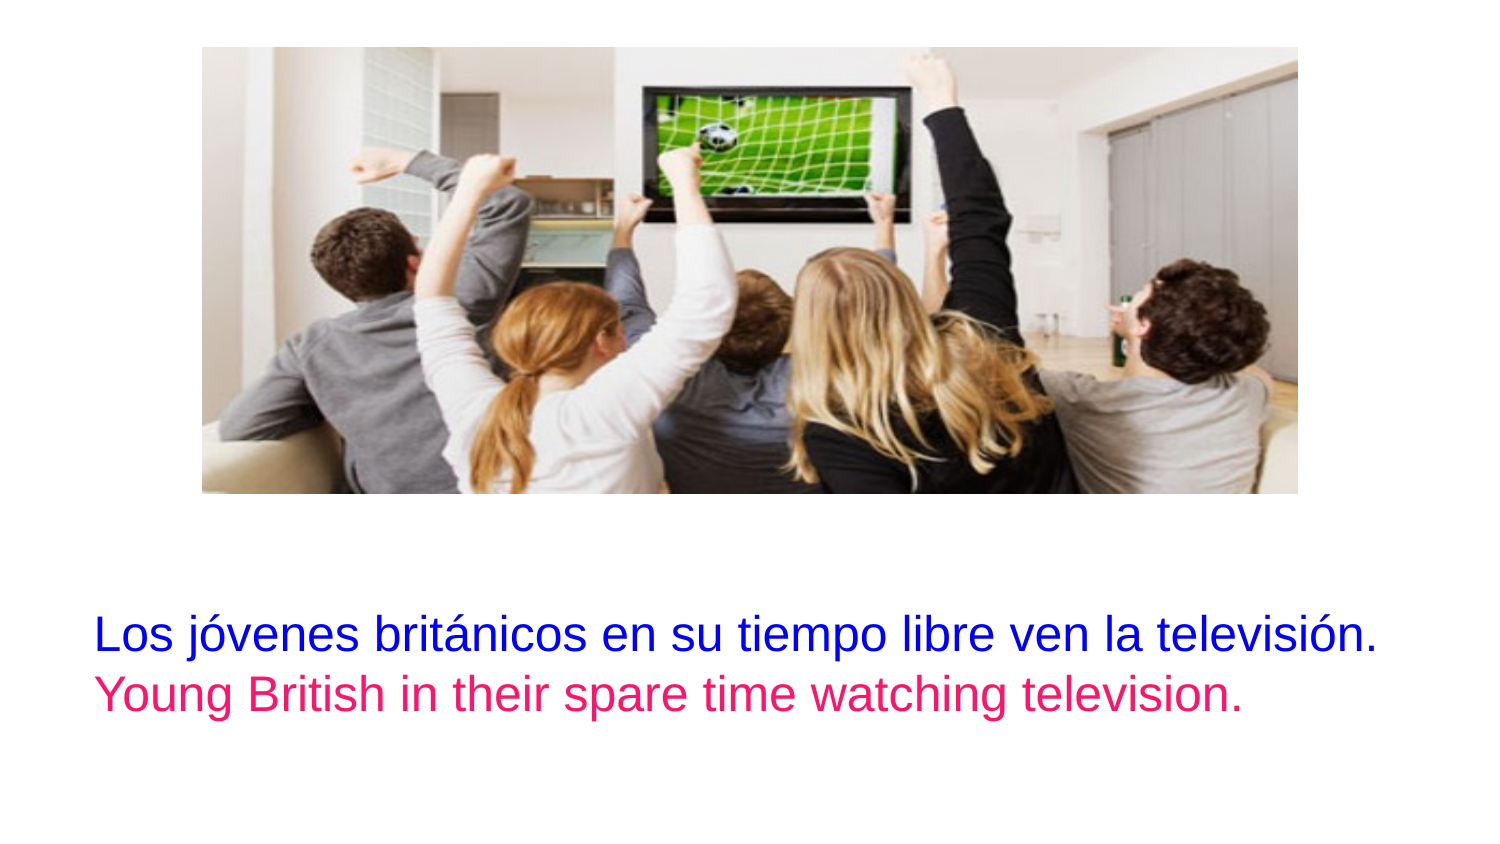

Los jóvenes británicos en su tiempo libre ven la televisión.
Young British in their spare time watching television.